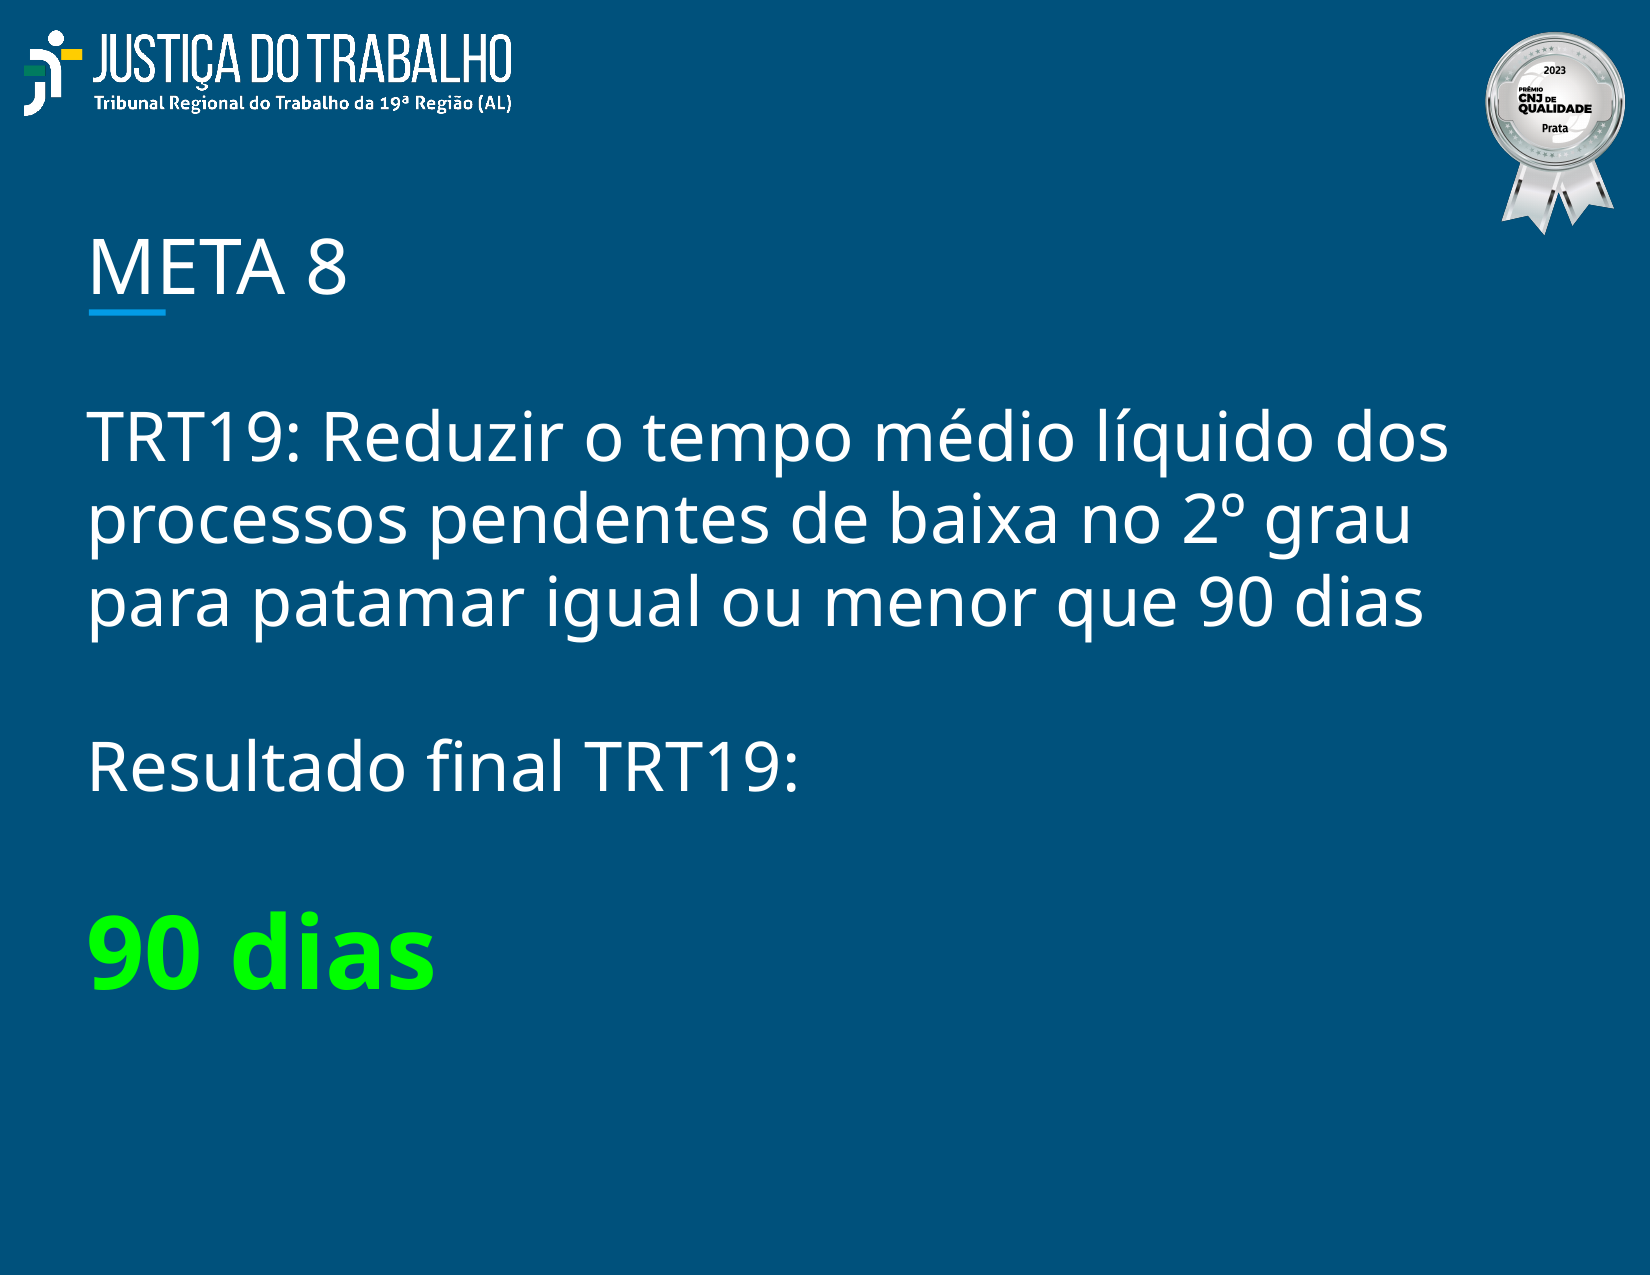

# META 8 TRT19: Reduzir o tempo médio líquido dos processos pendentes de baixa no 2º grau para patamar igual ou menor que 90 dias Resultado final TRT19: 90 dias